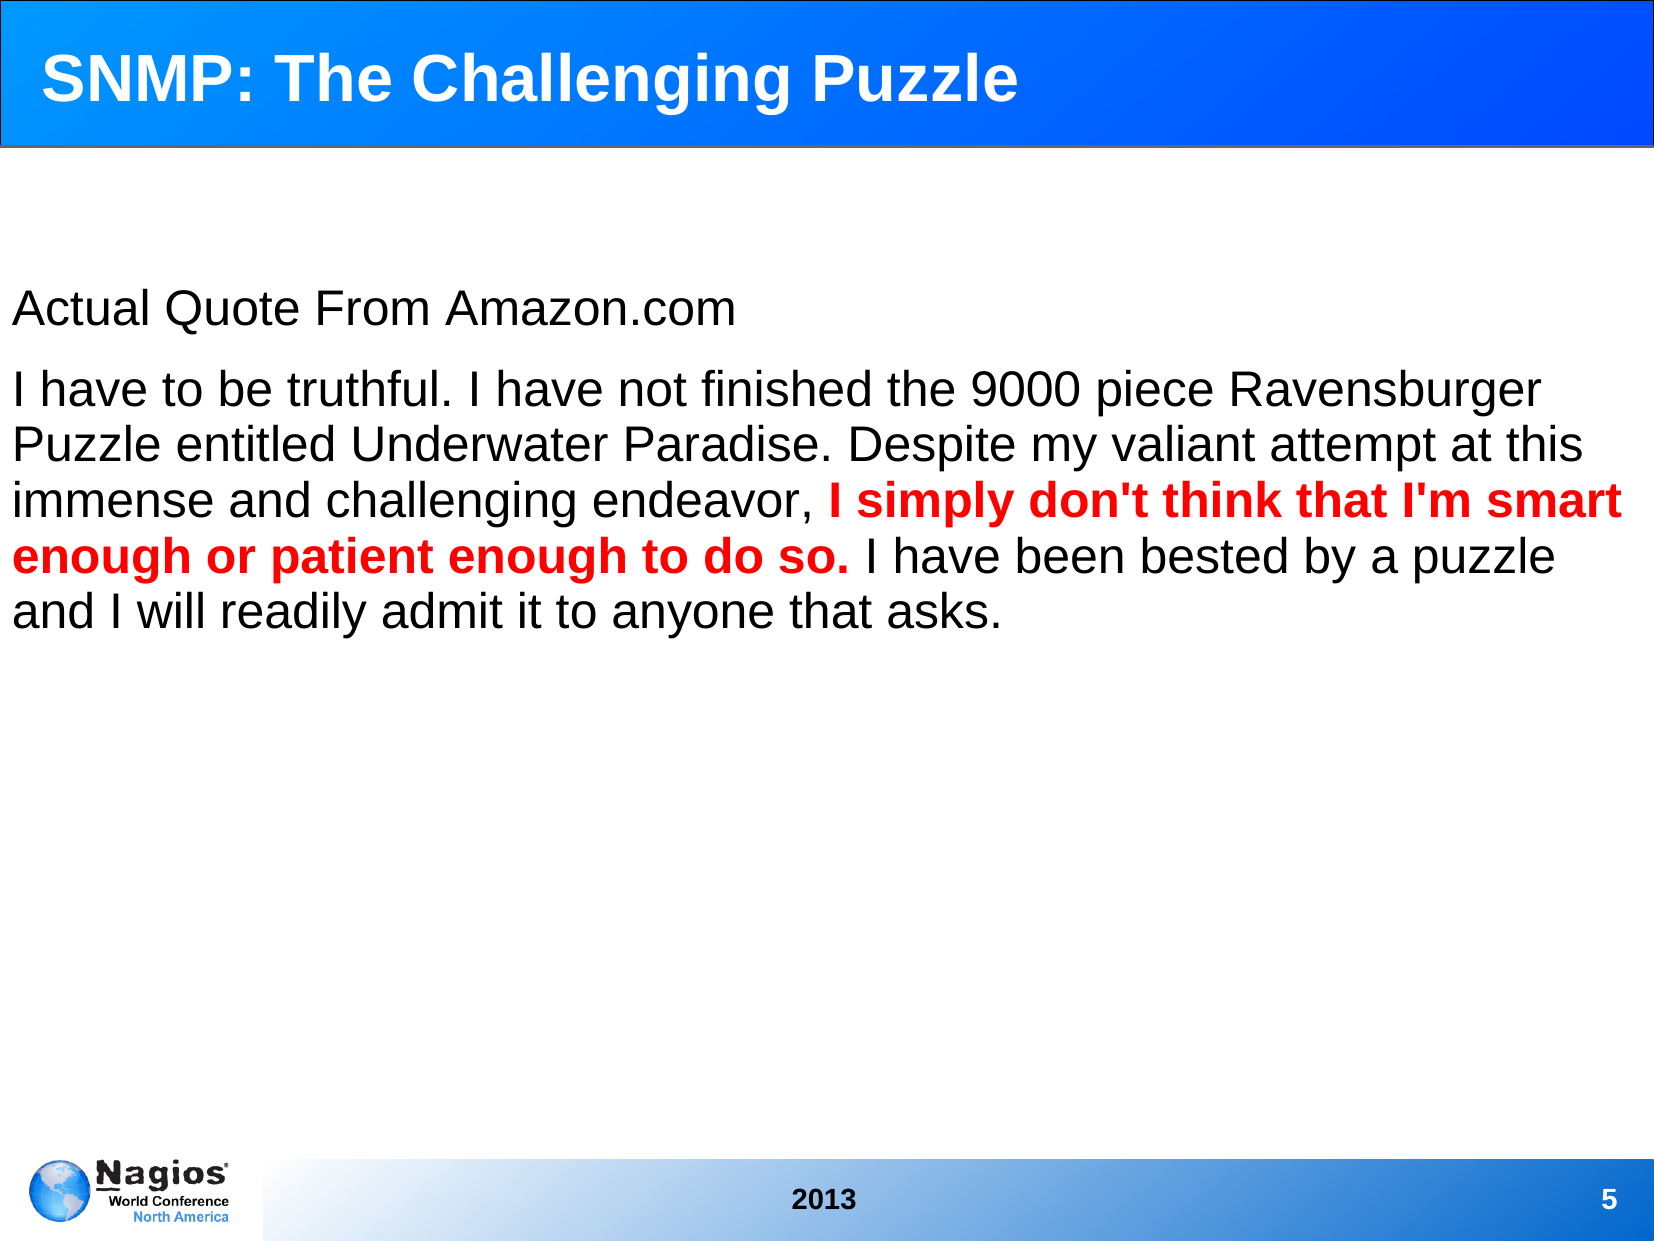

# SNMP: The Challenging Puzzle
Actual Quote From Amazon.com
I have to be truthful. I have not finished the 9000 piece Ravensburger Puzzle entitled Underwater Paradise. Despite my valiant attempt at this immense and challenging endeavor, I simply don't think that I'm smart enough or patient enough to do so. I have been bested by a puzzle and I will readily admit it to anyone that asks.
2011
5